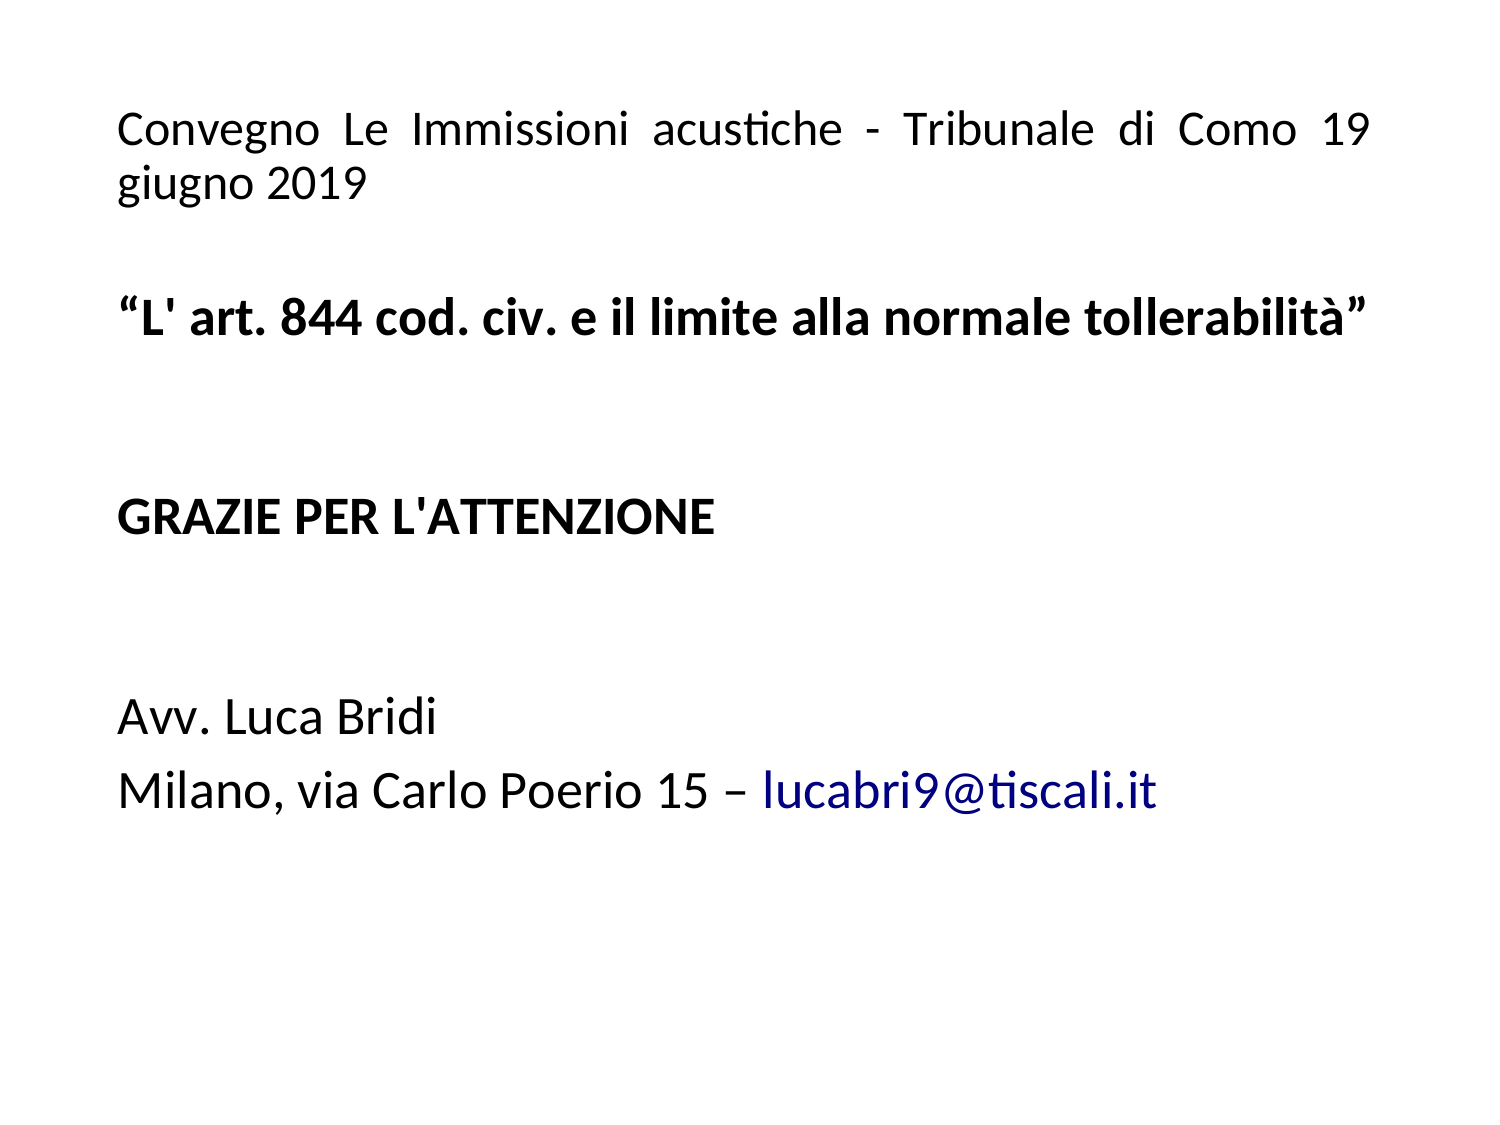

# Convegno Le Immissioni acustiche - Tribunale di Como 19 giugno 2019
“L' art. 844 cod. civ. e il limite alla normale tollerabilità”
GRAZIE PER L'ATTENZIONE
Avv. Luca Bridi
Milano, via Carlo Poerio 15 – lucabri9@tiscali.it